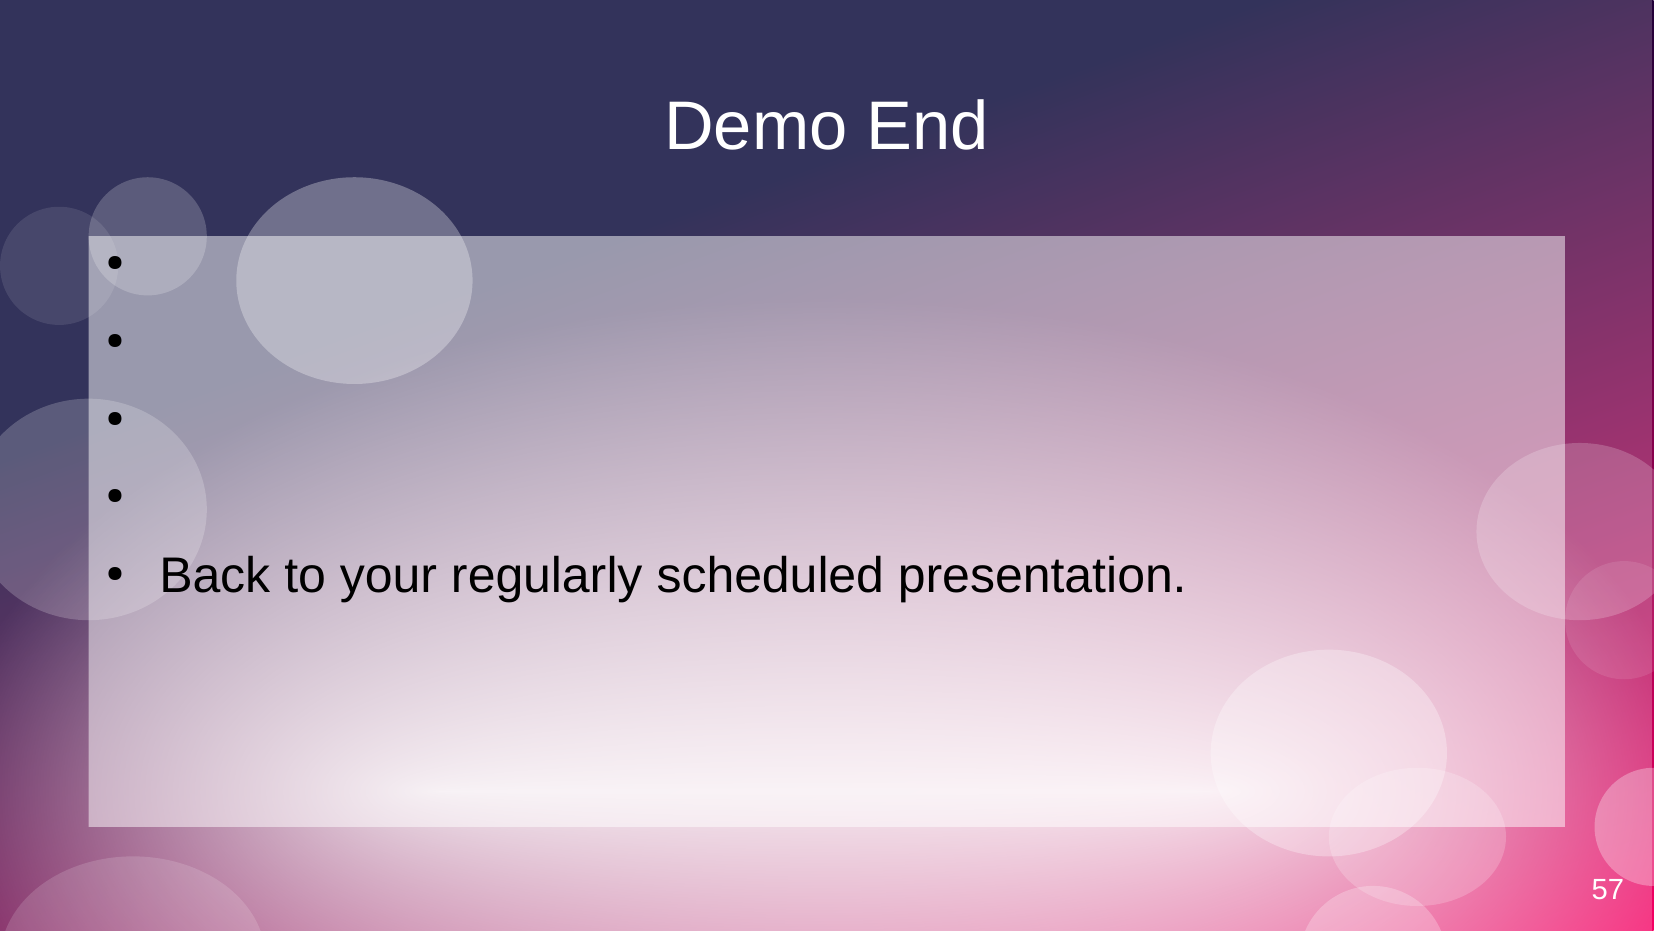

# Demo End
Back to your regularly scheduled presentation.